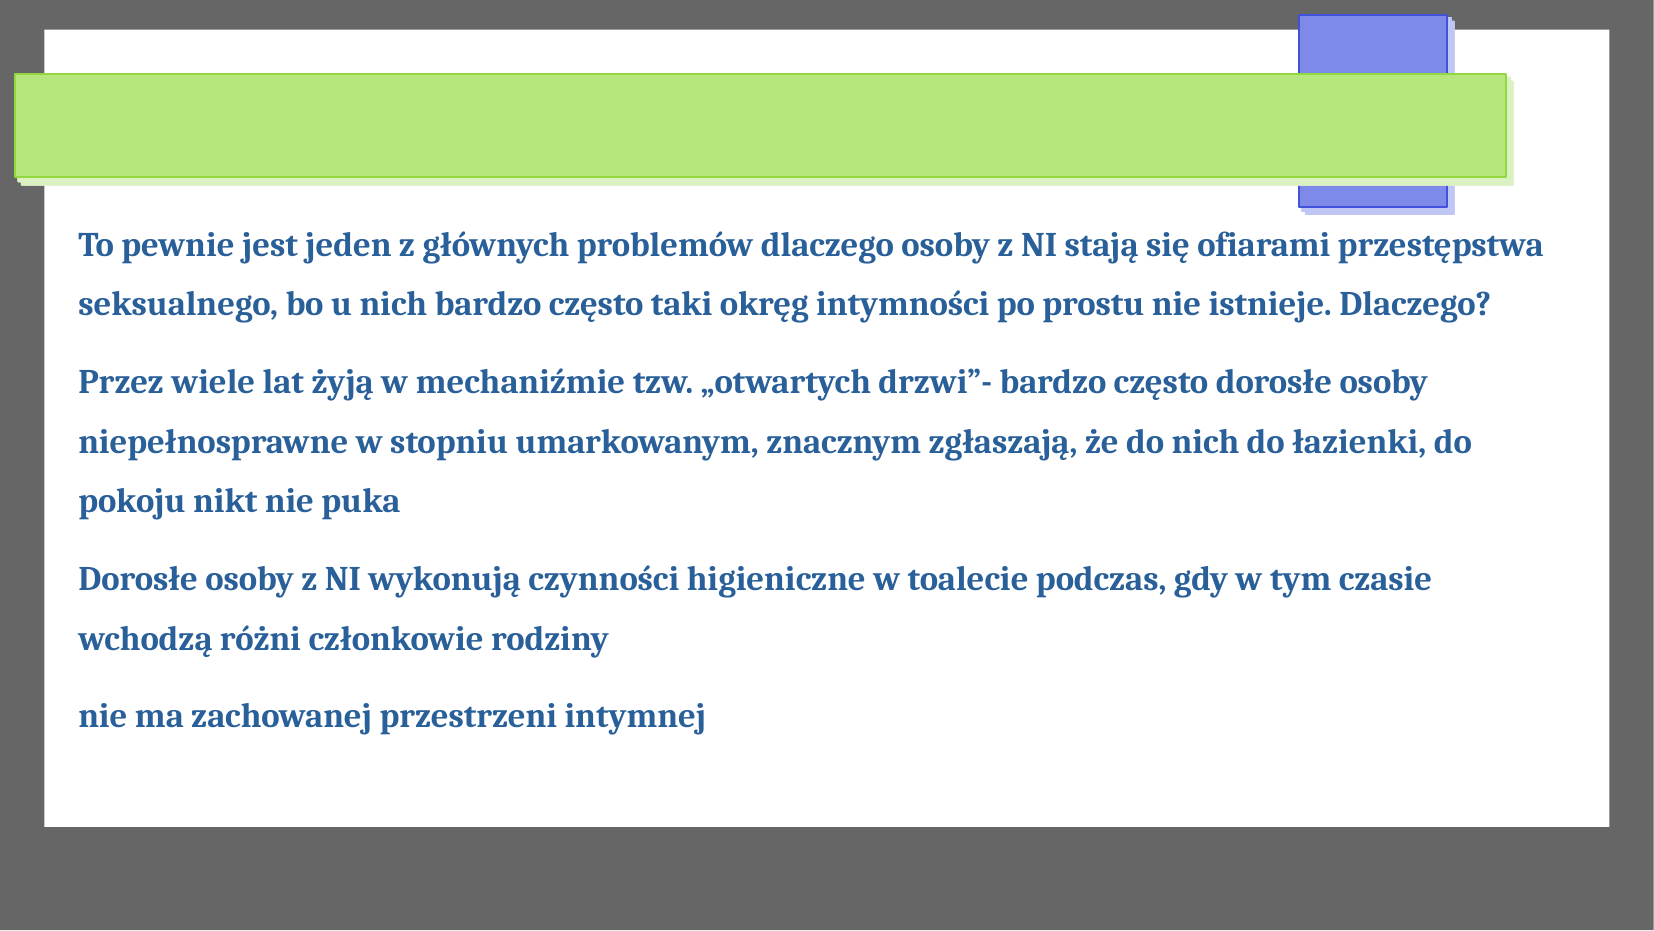

# To pewnie jest jeden z głównych problemów dlaczego osoby z NI stają się ofiarami przestępstwa seksualnego, bo u nich bardzo często taki okręg intymności po prostu nie istnieje. Dlaczego?
Przez wiele lat żyją w mechaniźmie tzw. „otwartych drzwi”- bardzo często dorosłe osoby niepełnosprawne w stopniu umarkowanym, znacznym zgłaszają, że do nich do łazienki, do pokoju nikt nie puka
Dorosłe osoby z NI wykonują czynności higieniczne w toalecie podczas, gdy w tym czasie wchodzą różni członkowie rodziny
nie ma zachowanej przestrzeni intymnej